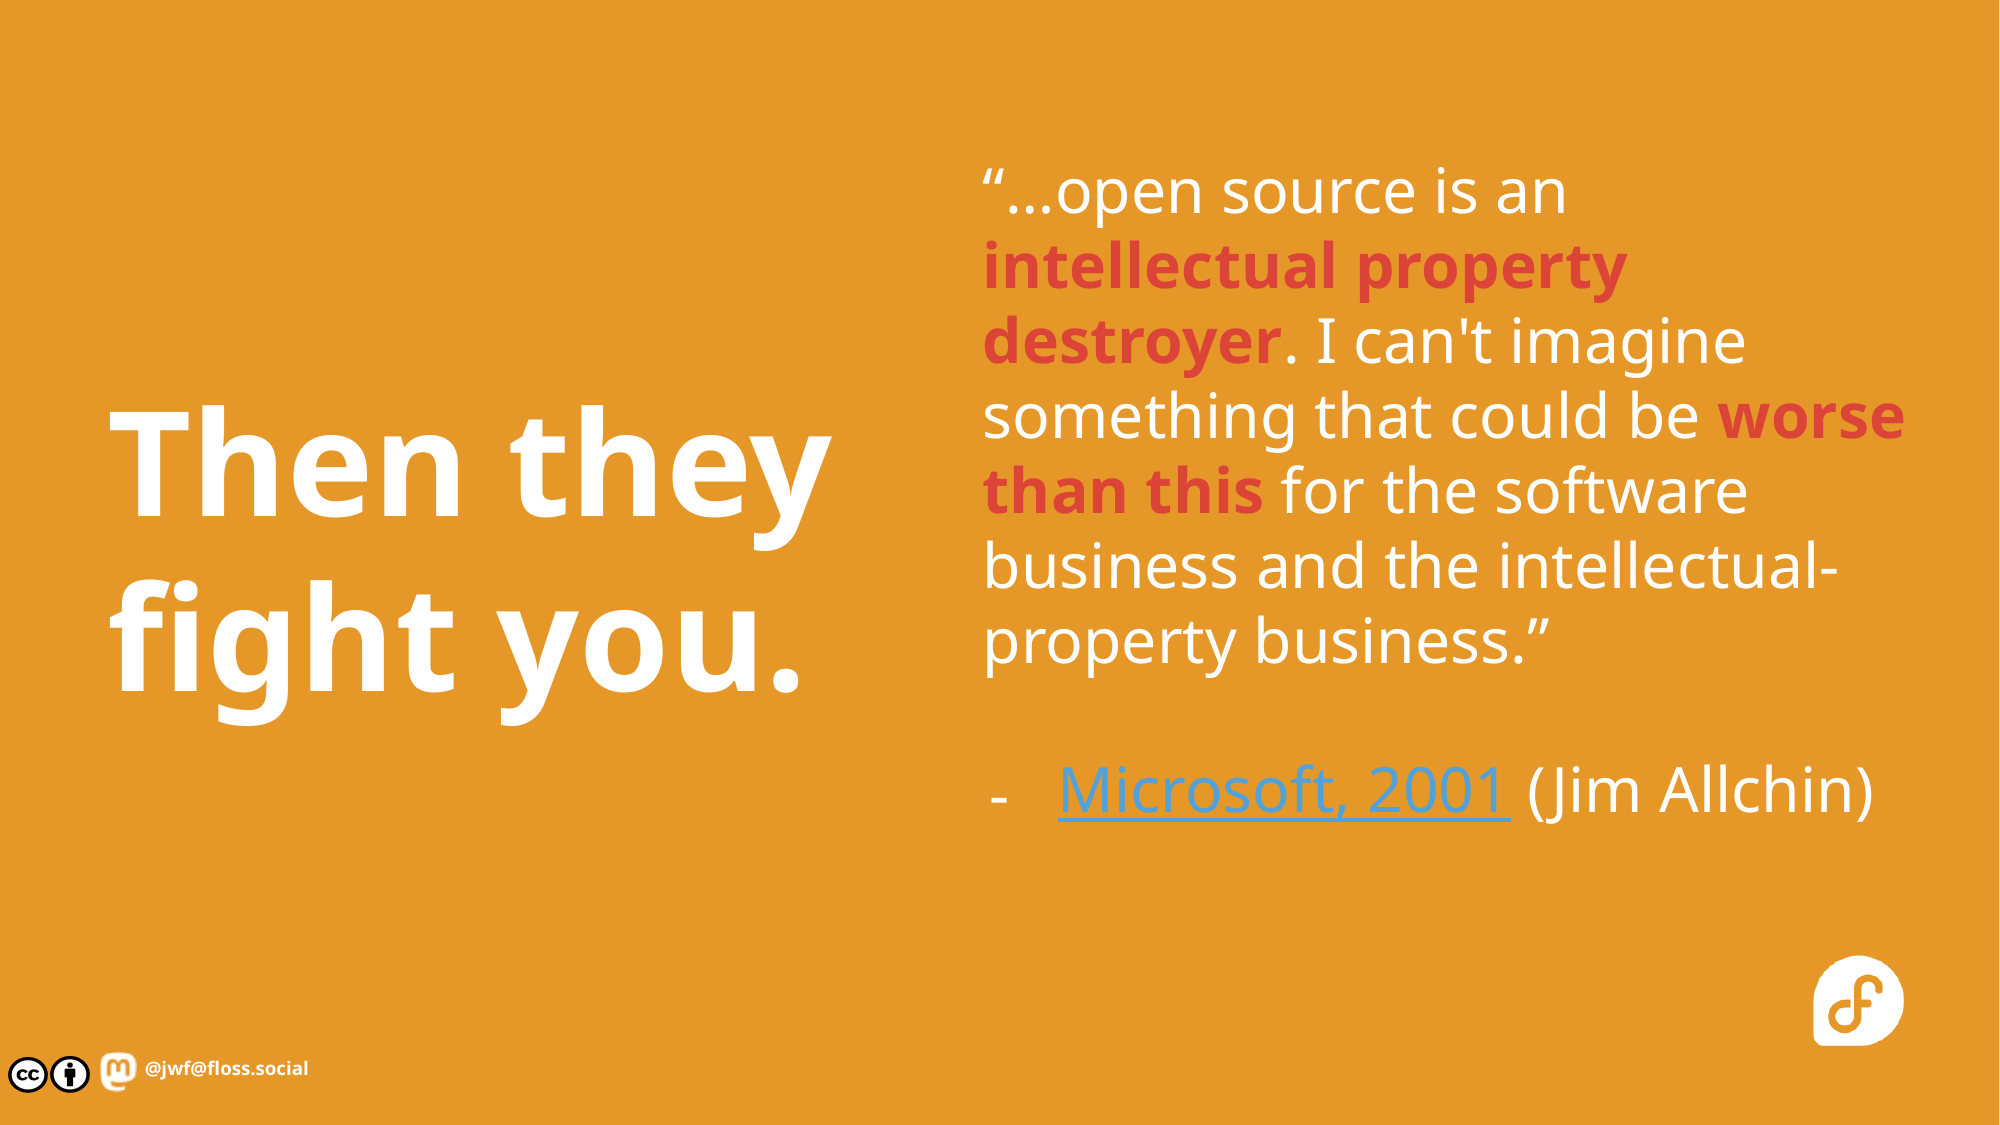

# Then they fight you.
“…open source is an intellectual property destroyer. I can't imagine something that could be worse than this for the software business and the intellectual-property business.”
Microsoft, 2001 (Jim Allchin)
@jwf@floss.social